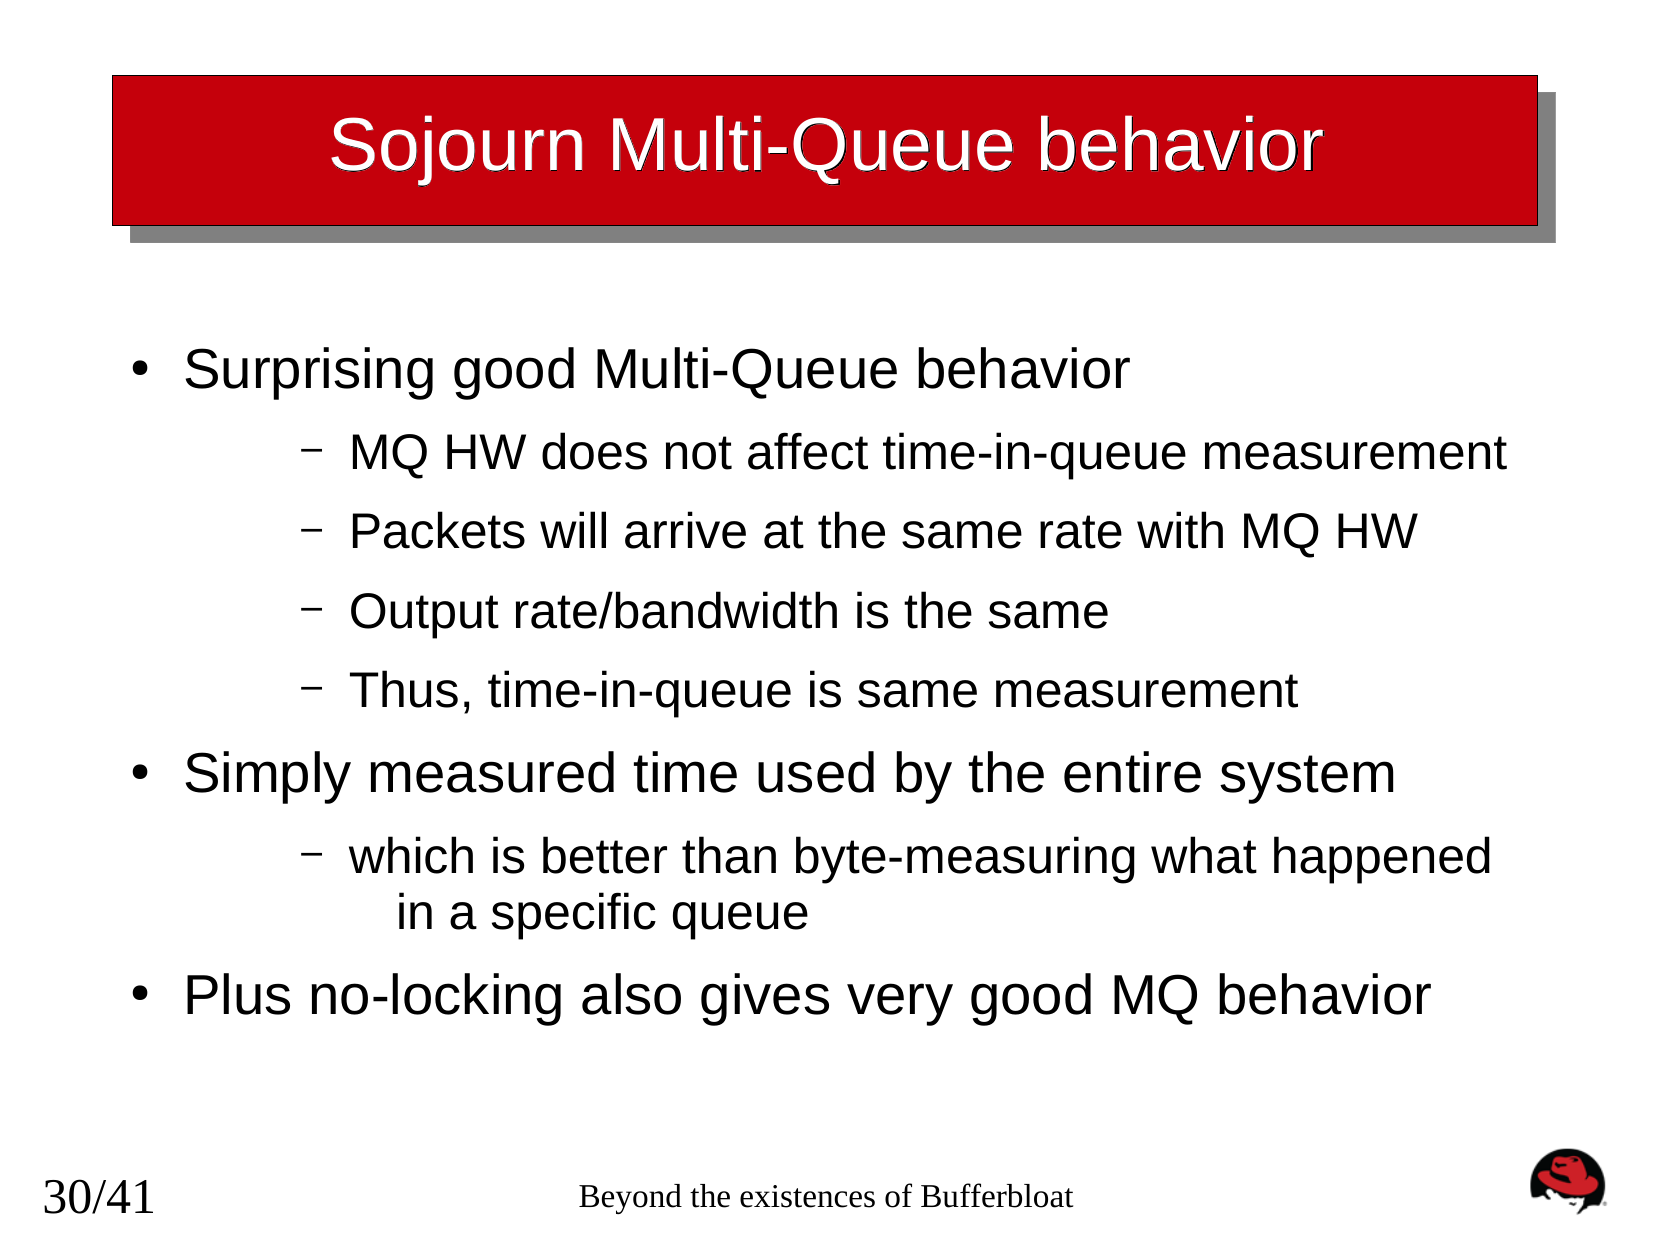

# Sojourn Multi-Queue behavior
Surprising good Multi-Queue behavior
MQ HW does not affect time-in-queue measurement
Packets will arrive at the same rate with MQ HW
Output rate/bandwidth is the same
Thus, time-in-queue is same measurement
Simply measured time used by the entire system
which is better than byte-measuring what happened in a specific queue
Plus no-locking also gives very good MQ behavior